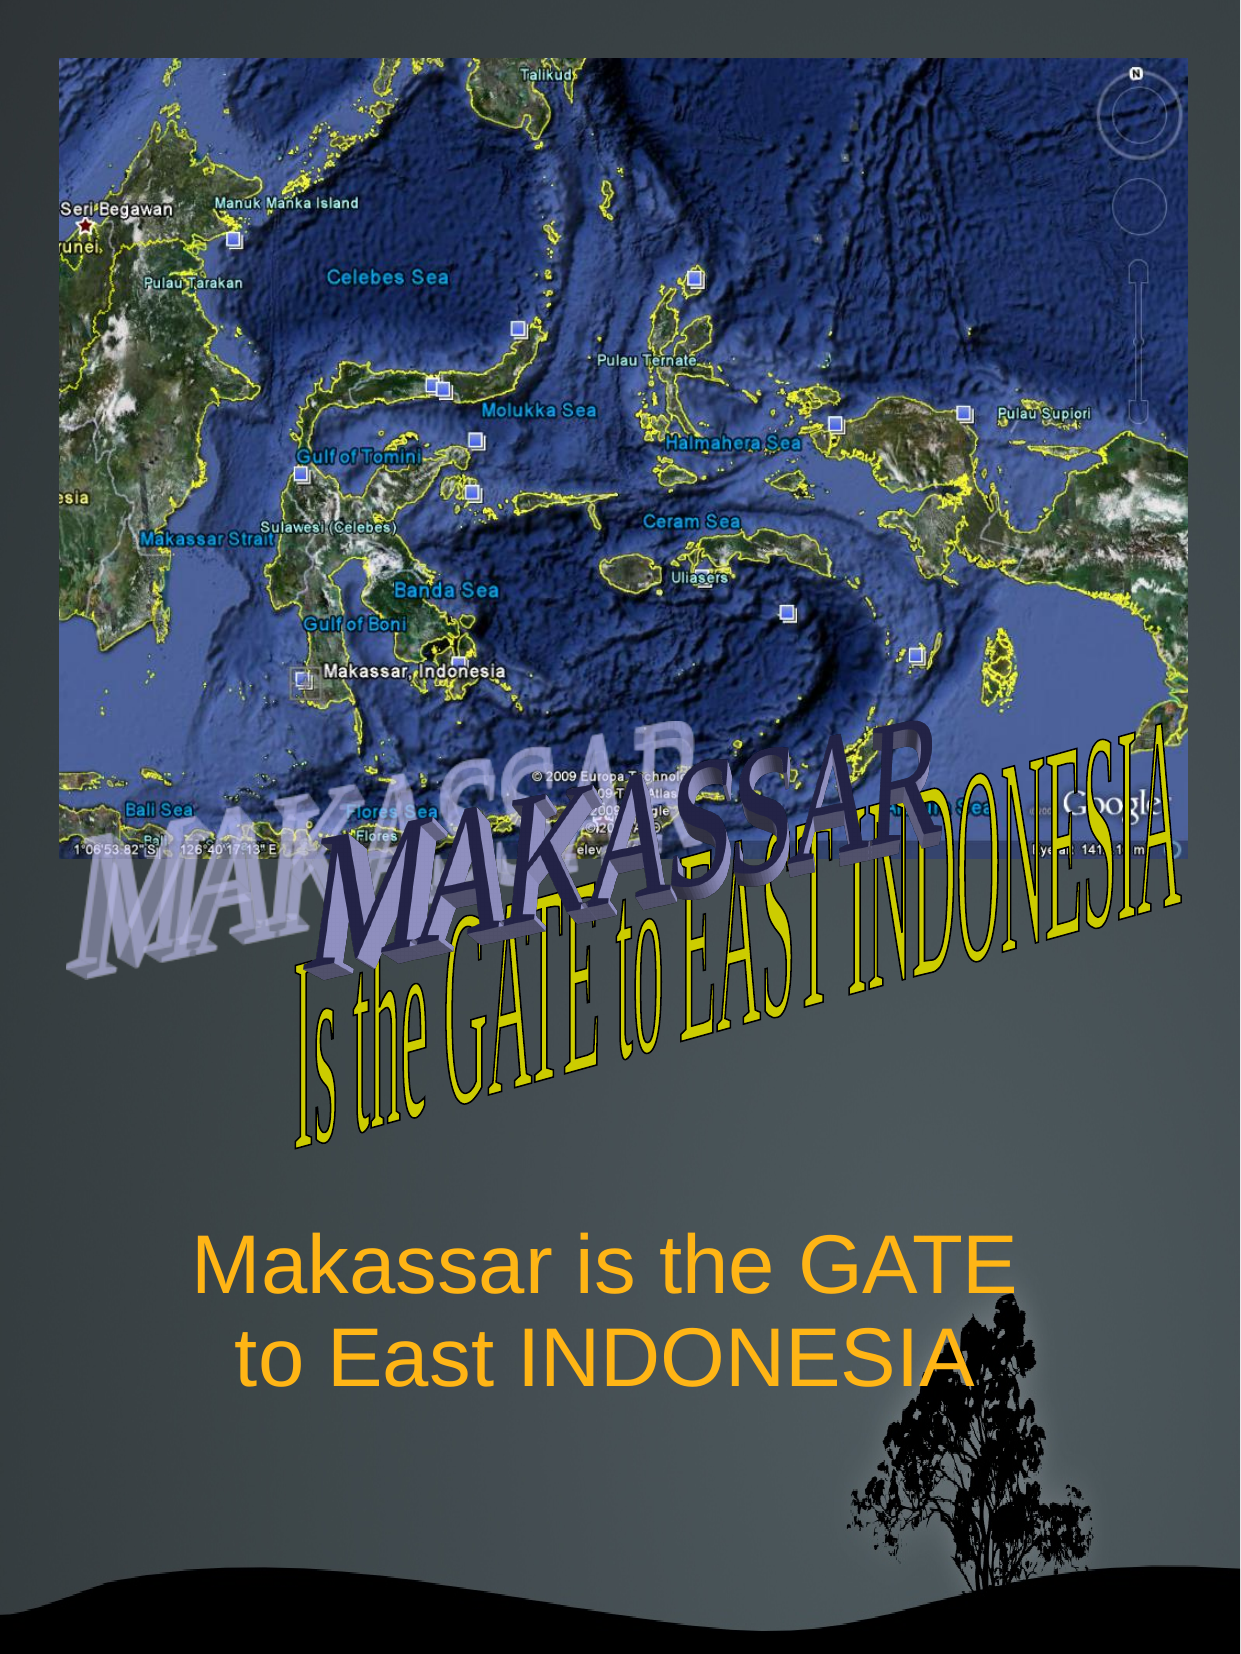

MAKASSAR
Is the GATE to EAST INDONESIA
Makassar is the GATE to East INDONESIA
Makassar